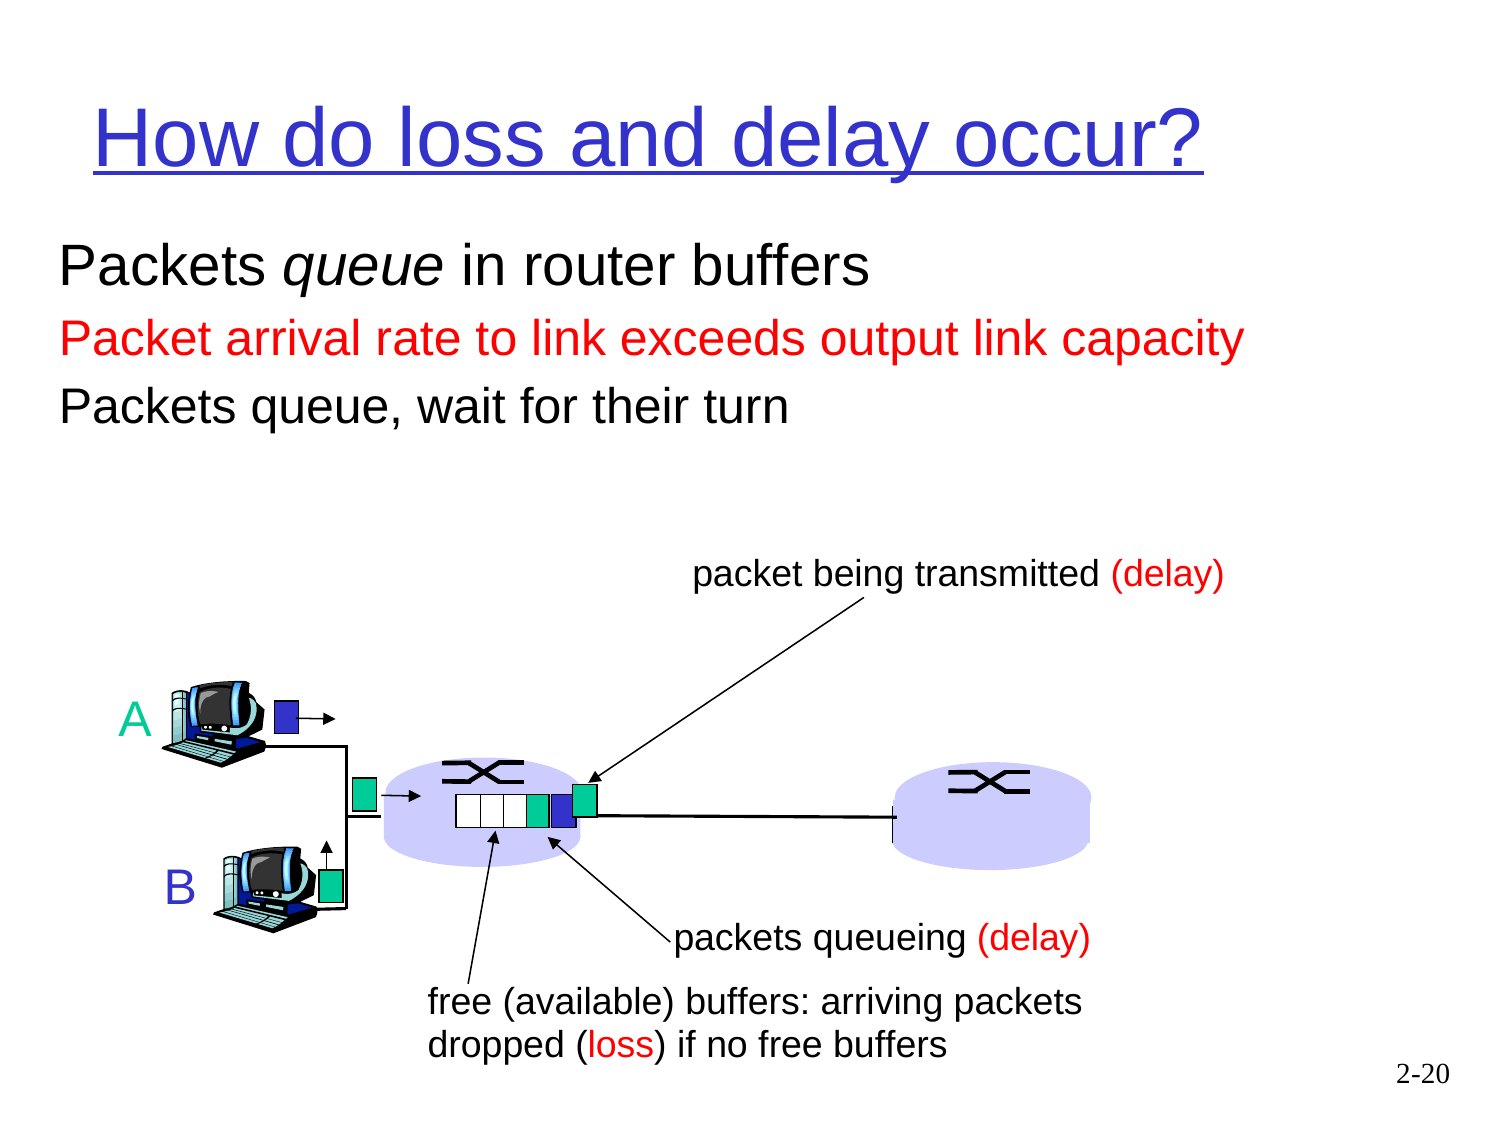

# How do loss and delay occur?
Packets queue in router buffers
Packet arrival rate to link exceeds output link capacity
Packets queue, wait for their turn
packet being transmitted (delay)
A
free (available) buffers: arriving packets
dropped (loss) if no free buffers
packets queueing (delay)
B
20